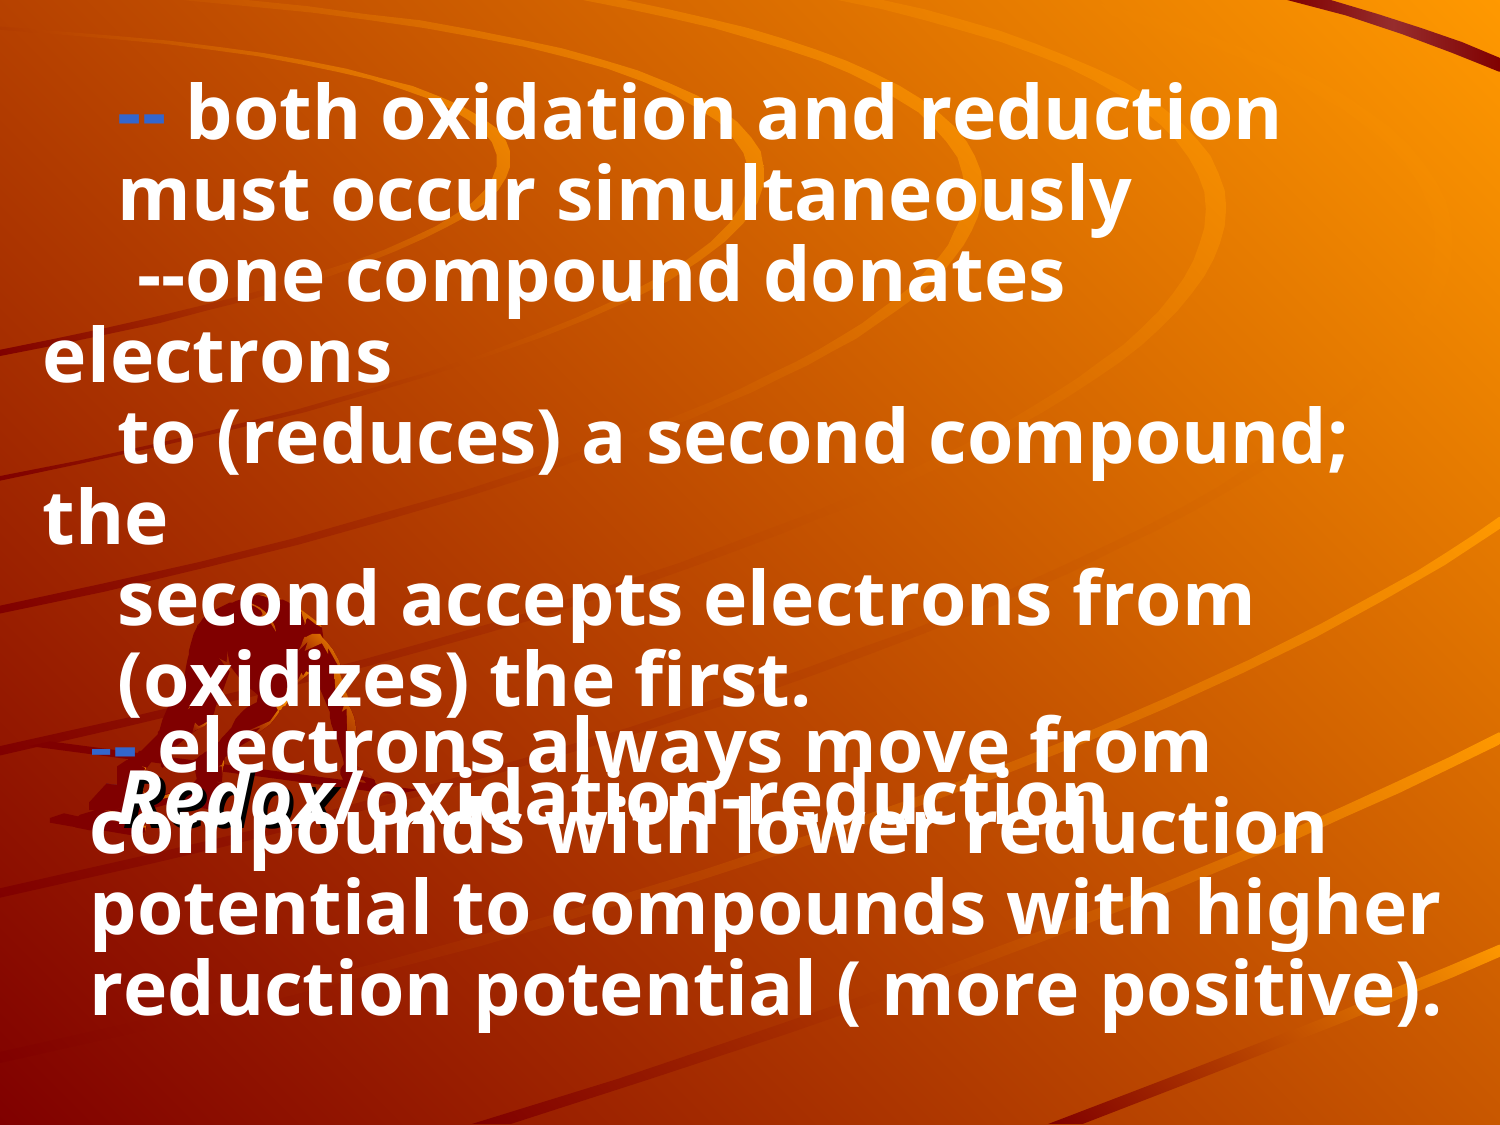

-- both oxidation and reduction
must occur simultaneously
 --one compound donates electrons
to (reduces) a second compound; the
second accepts electrons from
(oxidizes) the first.
Redox/oxidation-reduction
-- electrons always move from compounds with lower reduction potential to compounds with higher reduction potential ( more positive).